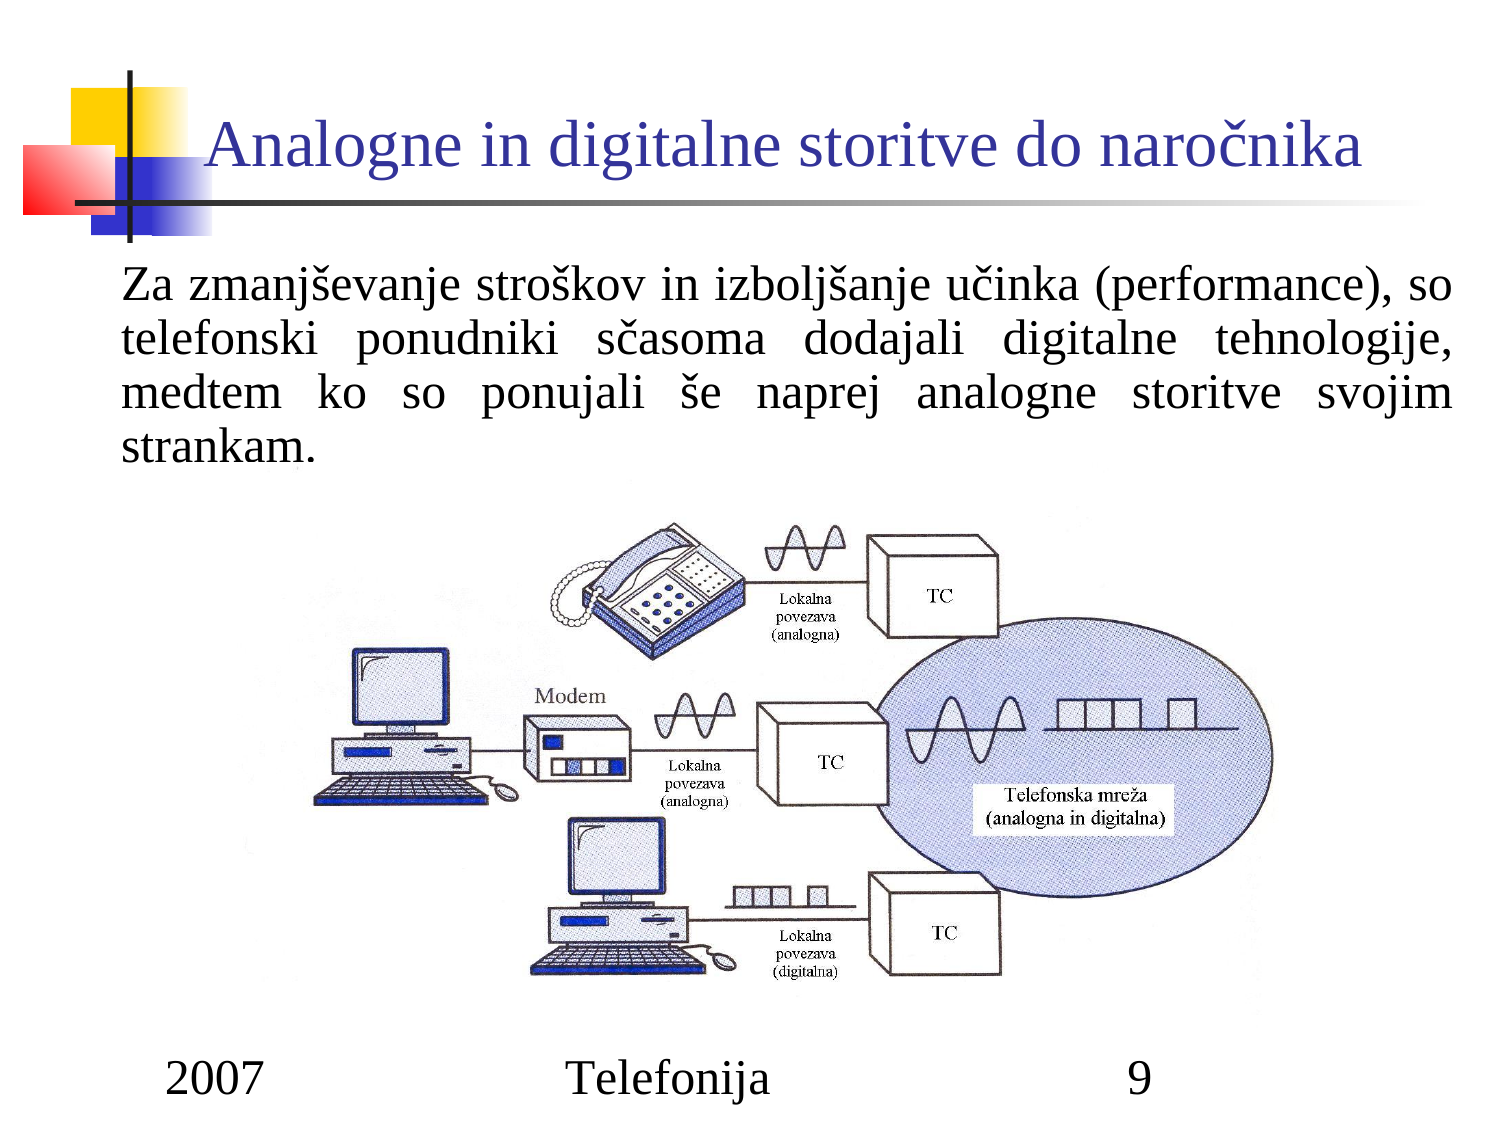

# Analogne in digitalne storitve do naročnika
	Za zmanjševanje stroškov in izboljšanje učinka (performance), so telefonski ponudniki sčasoma dodajali digitalne tehnologije, medtem ko so ponujali še naprej analogne storitve svojim strankam.
2007
Telefonija
9